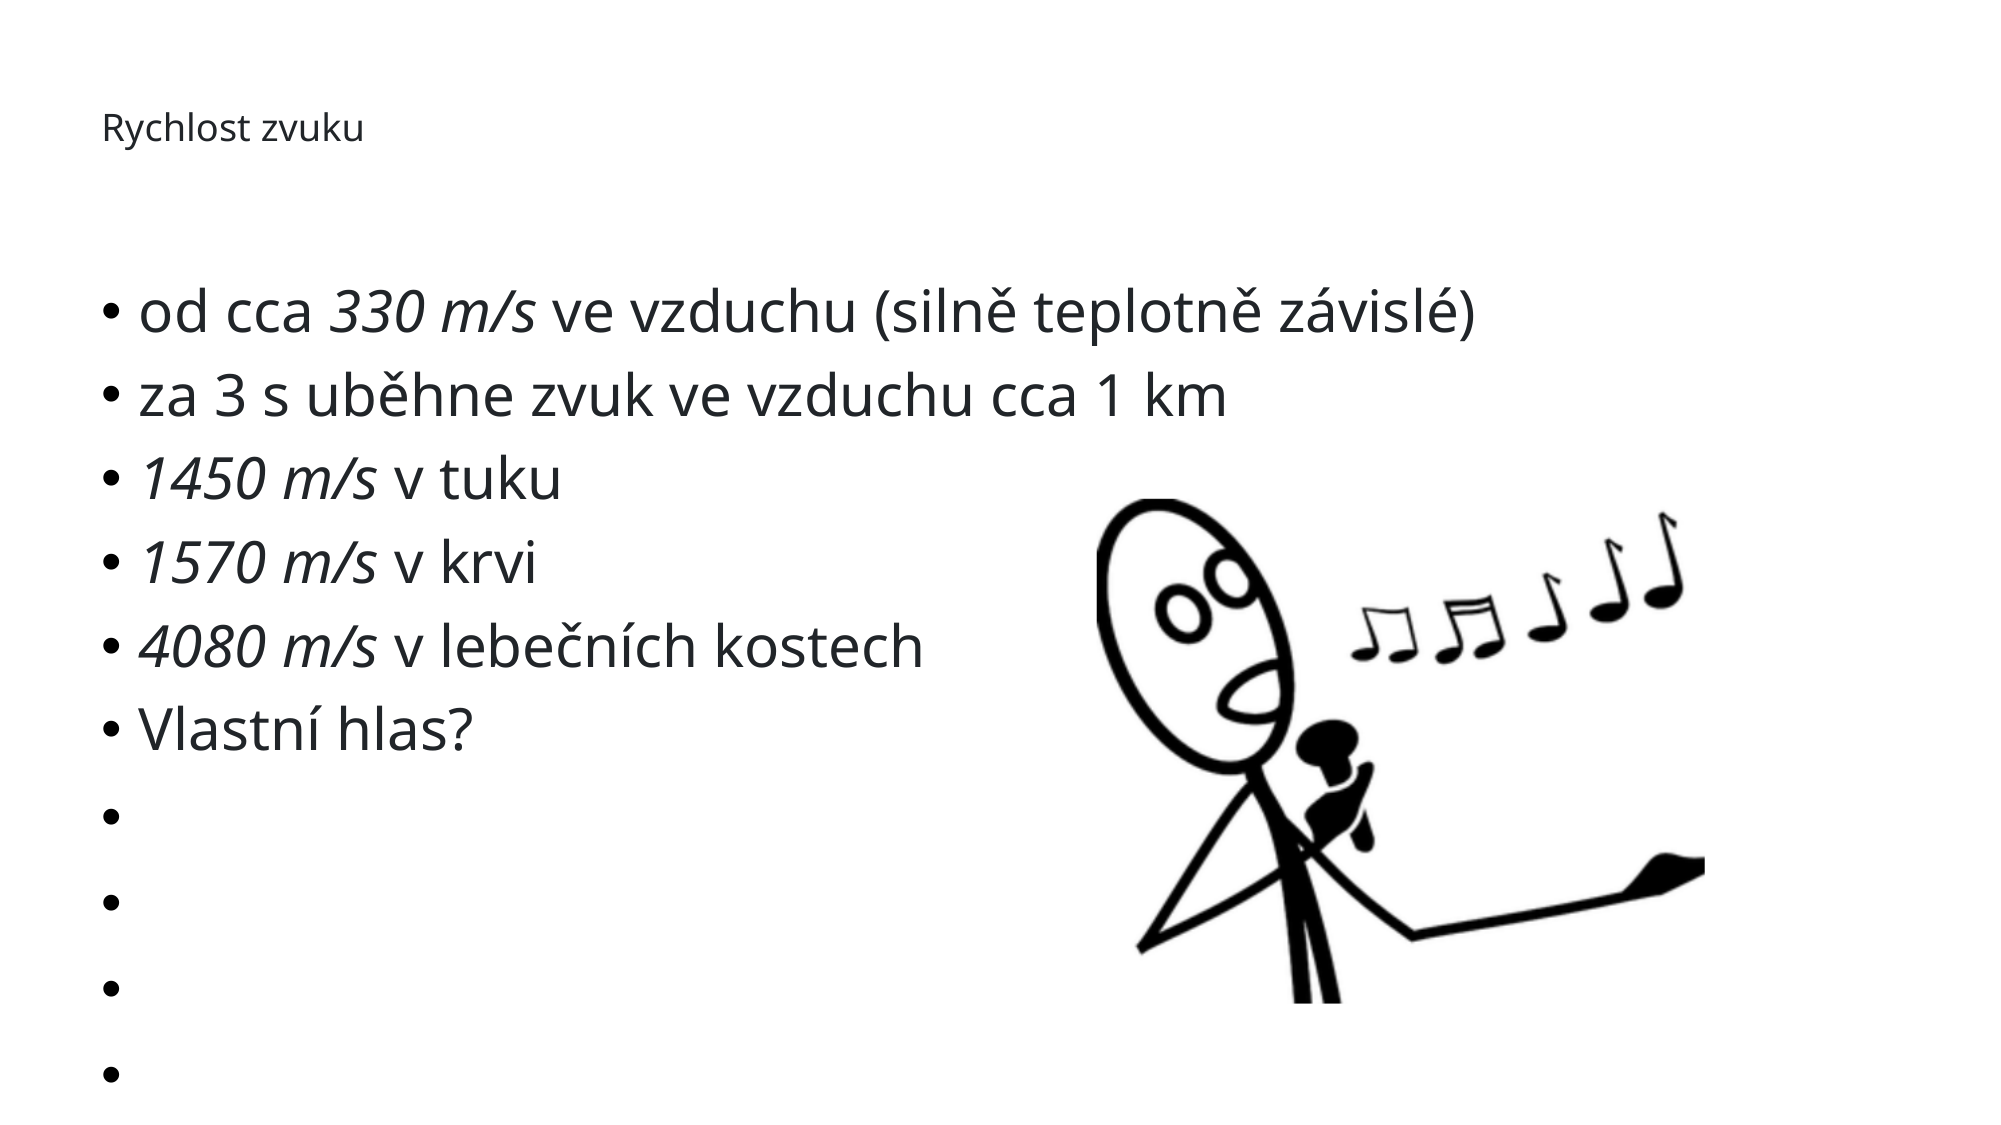

# Rychlost zvuku
od cca 330 m/s ve vzduchu (silně teplotně závislé)
za 3 s uběhne zvuk ve vzduchu cca 1 km
1450 m/s v tuku
1570 m/s v krvi
4080 m/s v lebečních kostech
Vlastní hlas?